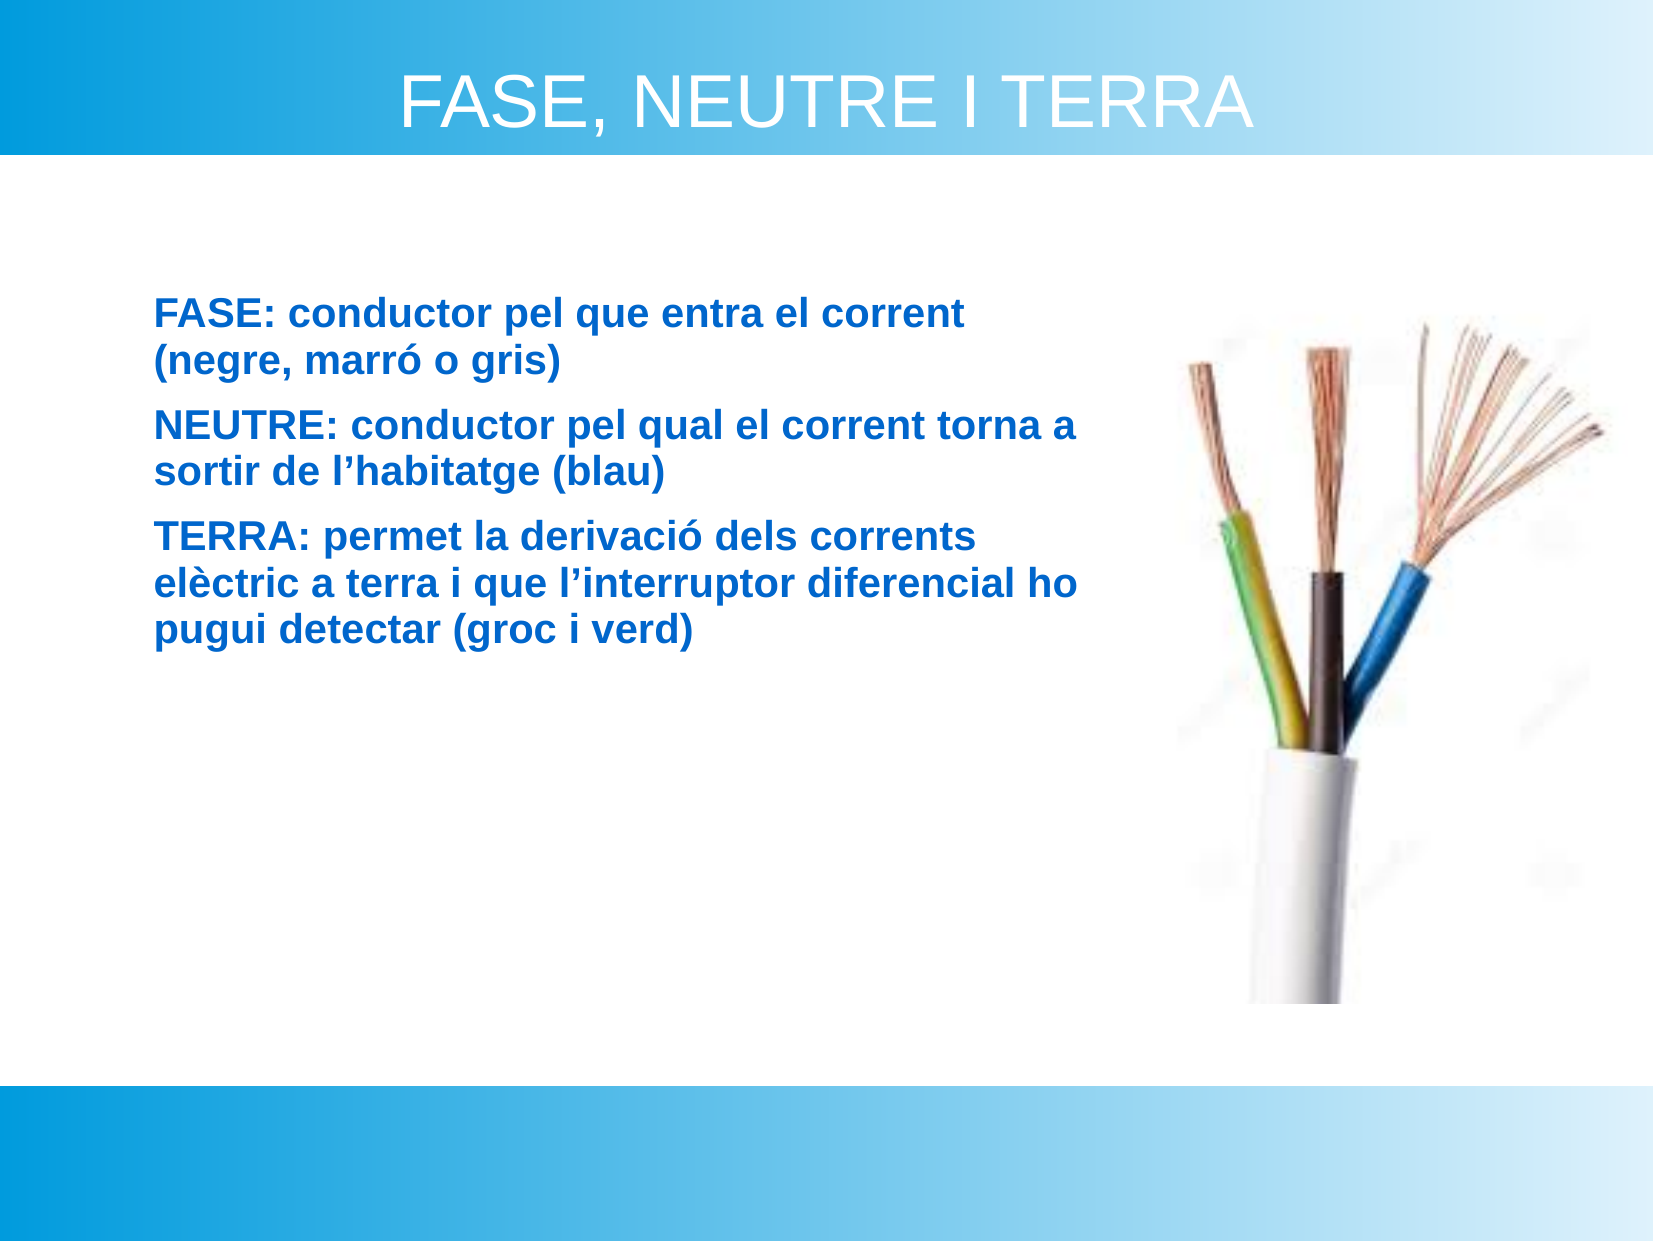

# FASE, NEUTRE I TERRA
FASE: conductor pel que entra el corrent (negre, marró o gris)
NEUTRE: conductor pel qual el corrent torna a sortir de l’habitatge (blau)
TERRA: permet la derivació dels corrents elèctric a terra i que l’interruptor diferencial ho pugui detectar (groc i verd)